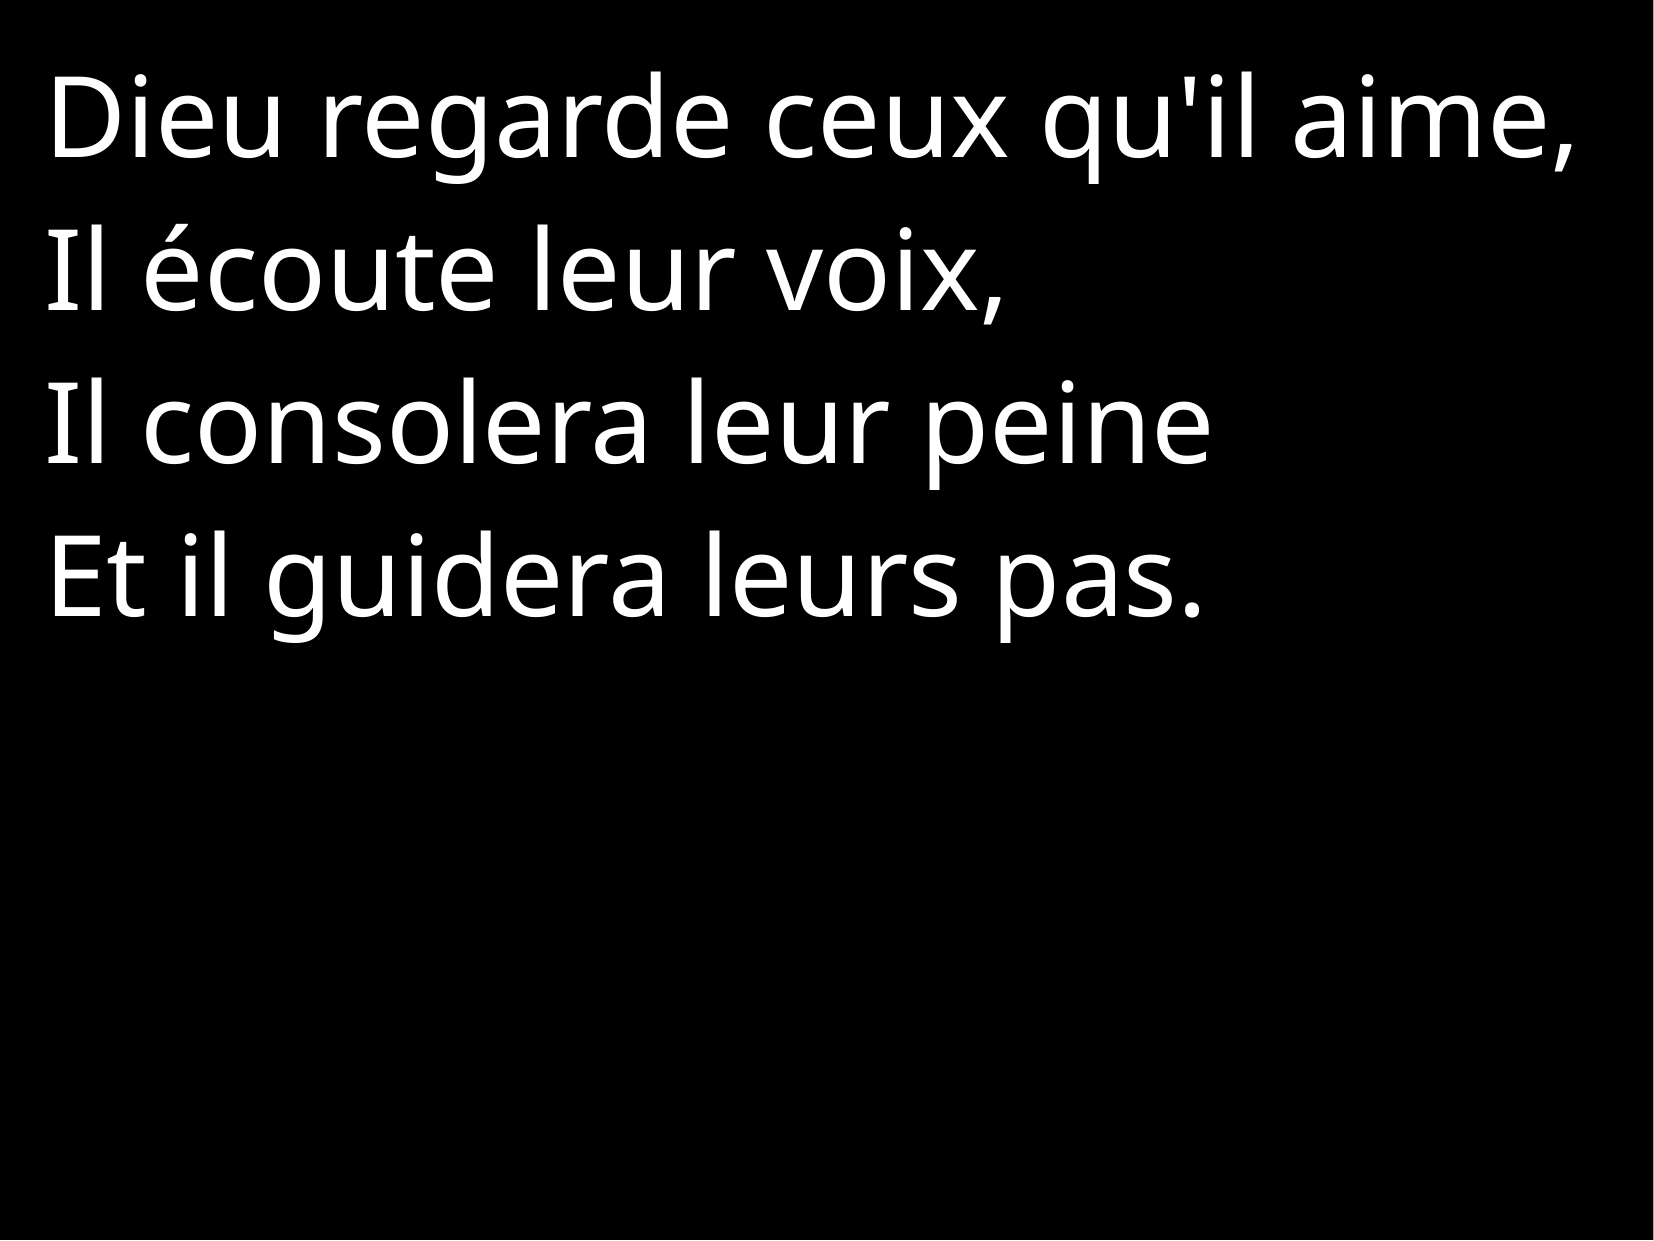

Dieu regarde ceux qu'il aime,
Il écoute leur voix,
Il consolera leur peine
Et il guidera leurs pas.